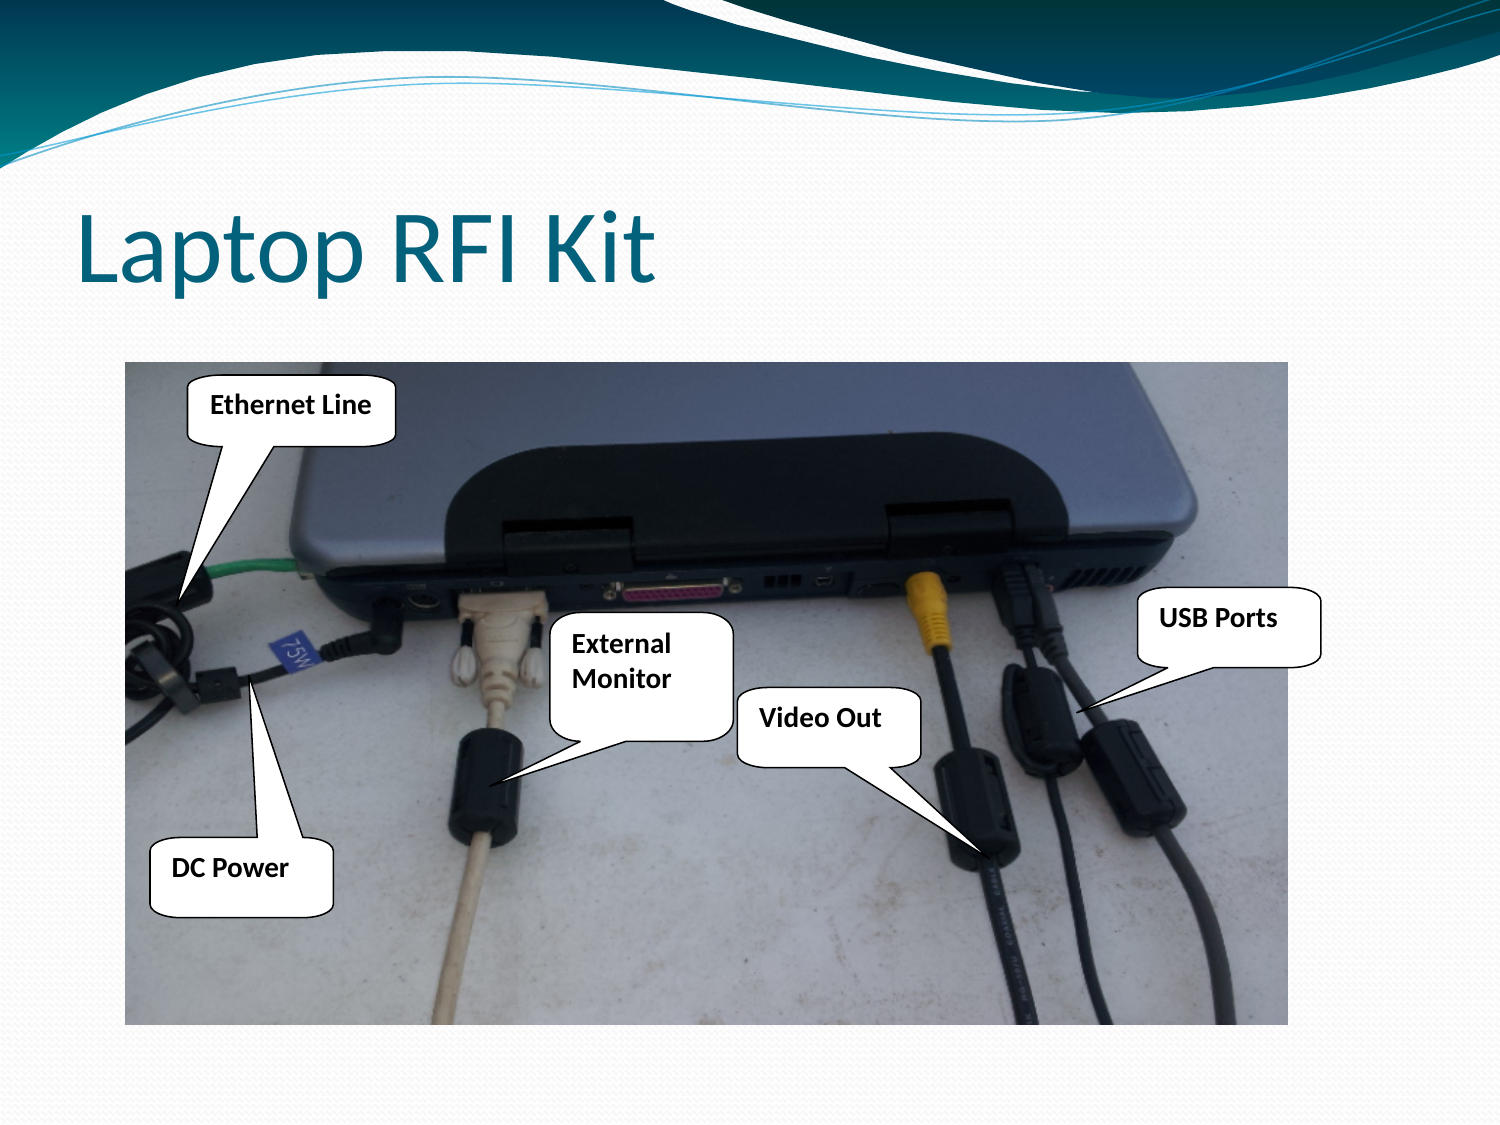

# Laptop RFI Kit
Ethernet Line
USB Ports
External Monitor
Video Out
DC Power